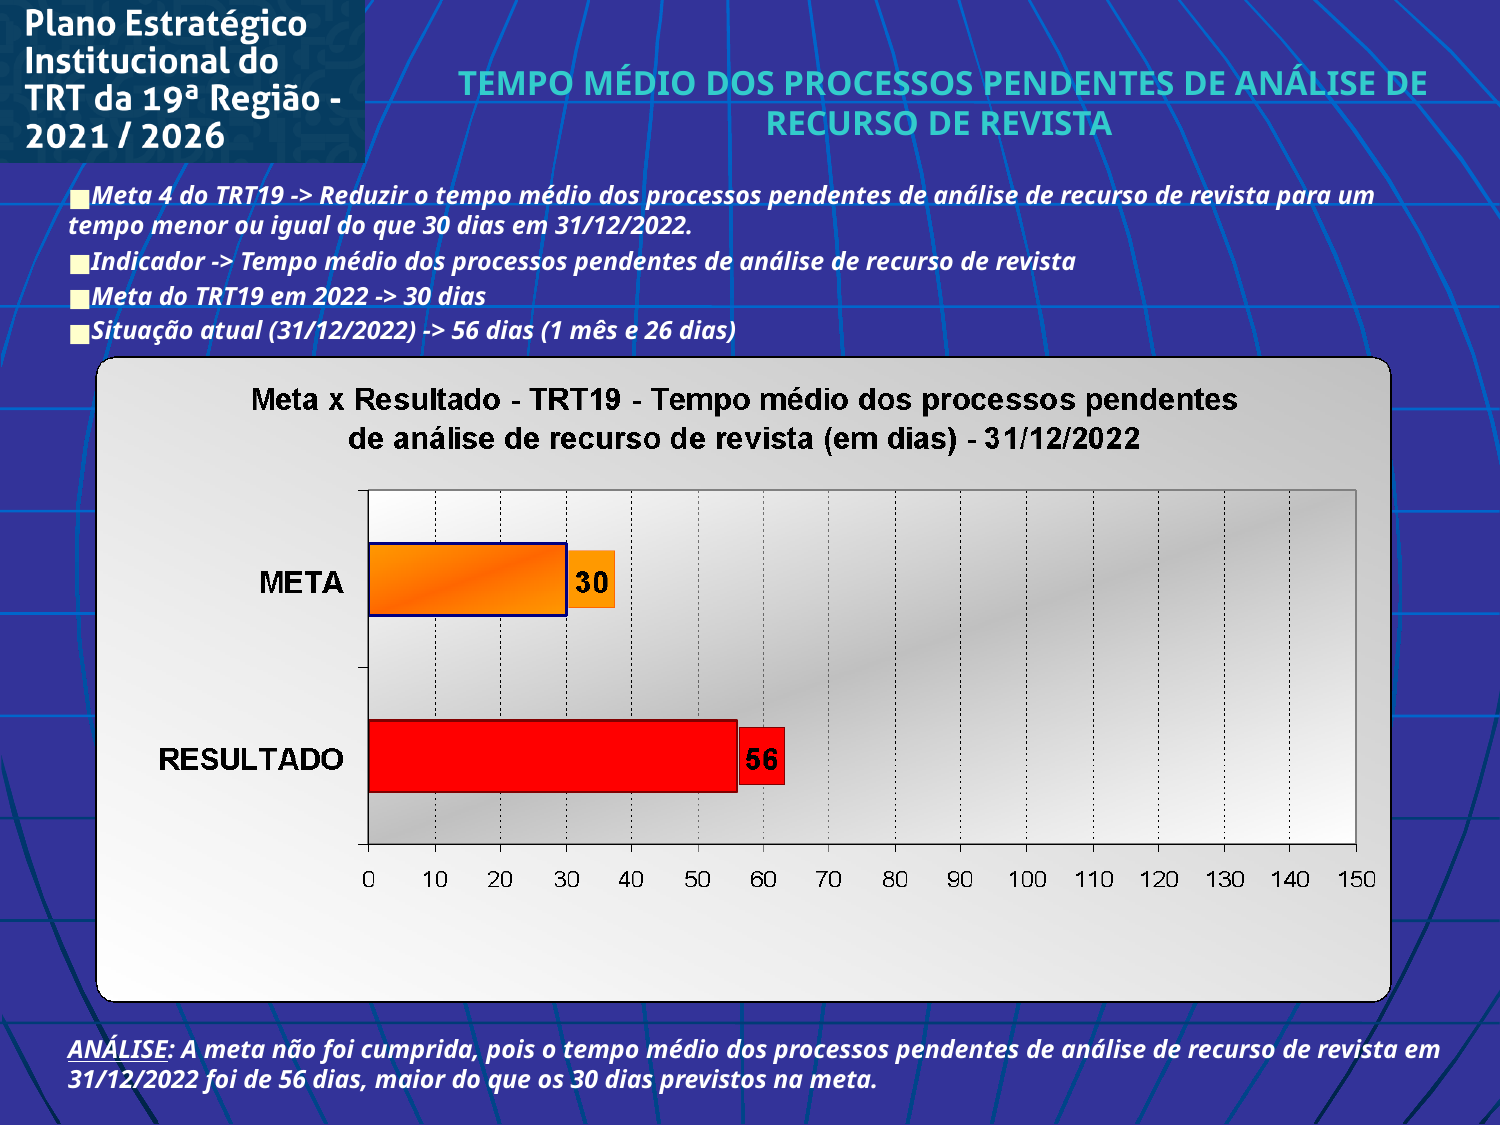

TEMPO MÉDIO DOS PROCESSOS PENDENTES DE ANÁLISE DE RECURSO DE REVISTA
Meta 4 do TRT19 -> Reduzir o tempo médio dos processos pendentes de análise de recurso de revista para um tempo menor ou igual do que 30 dias em 31/12/2022.
Indicador -> Tempo médio dos processos pendentes de análise de recurso de revista
Meta do TRT19 em 2022 -> 30 dias
Situação atual (31/12/2022) -> 56 dias (1 mês e 26 dias)
ANÁLISE: A meta não foi cumprida, pois o tempo médio dos processos pendentes de análise de recurso de revista em 31/12/2022 foi de 56 dias, maior do que os 30 dias previstos na meta.